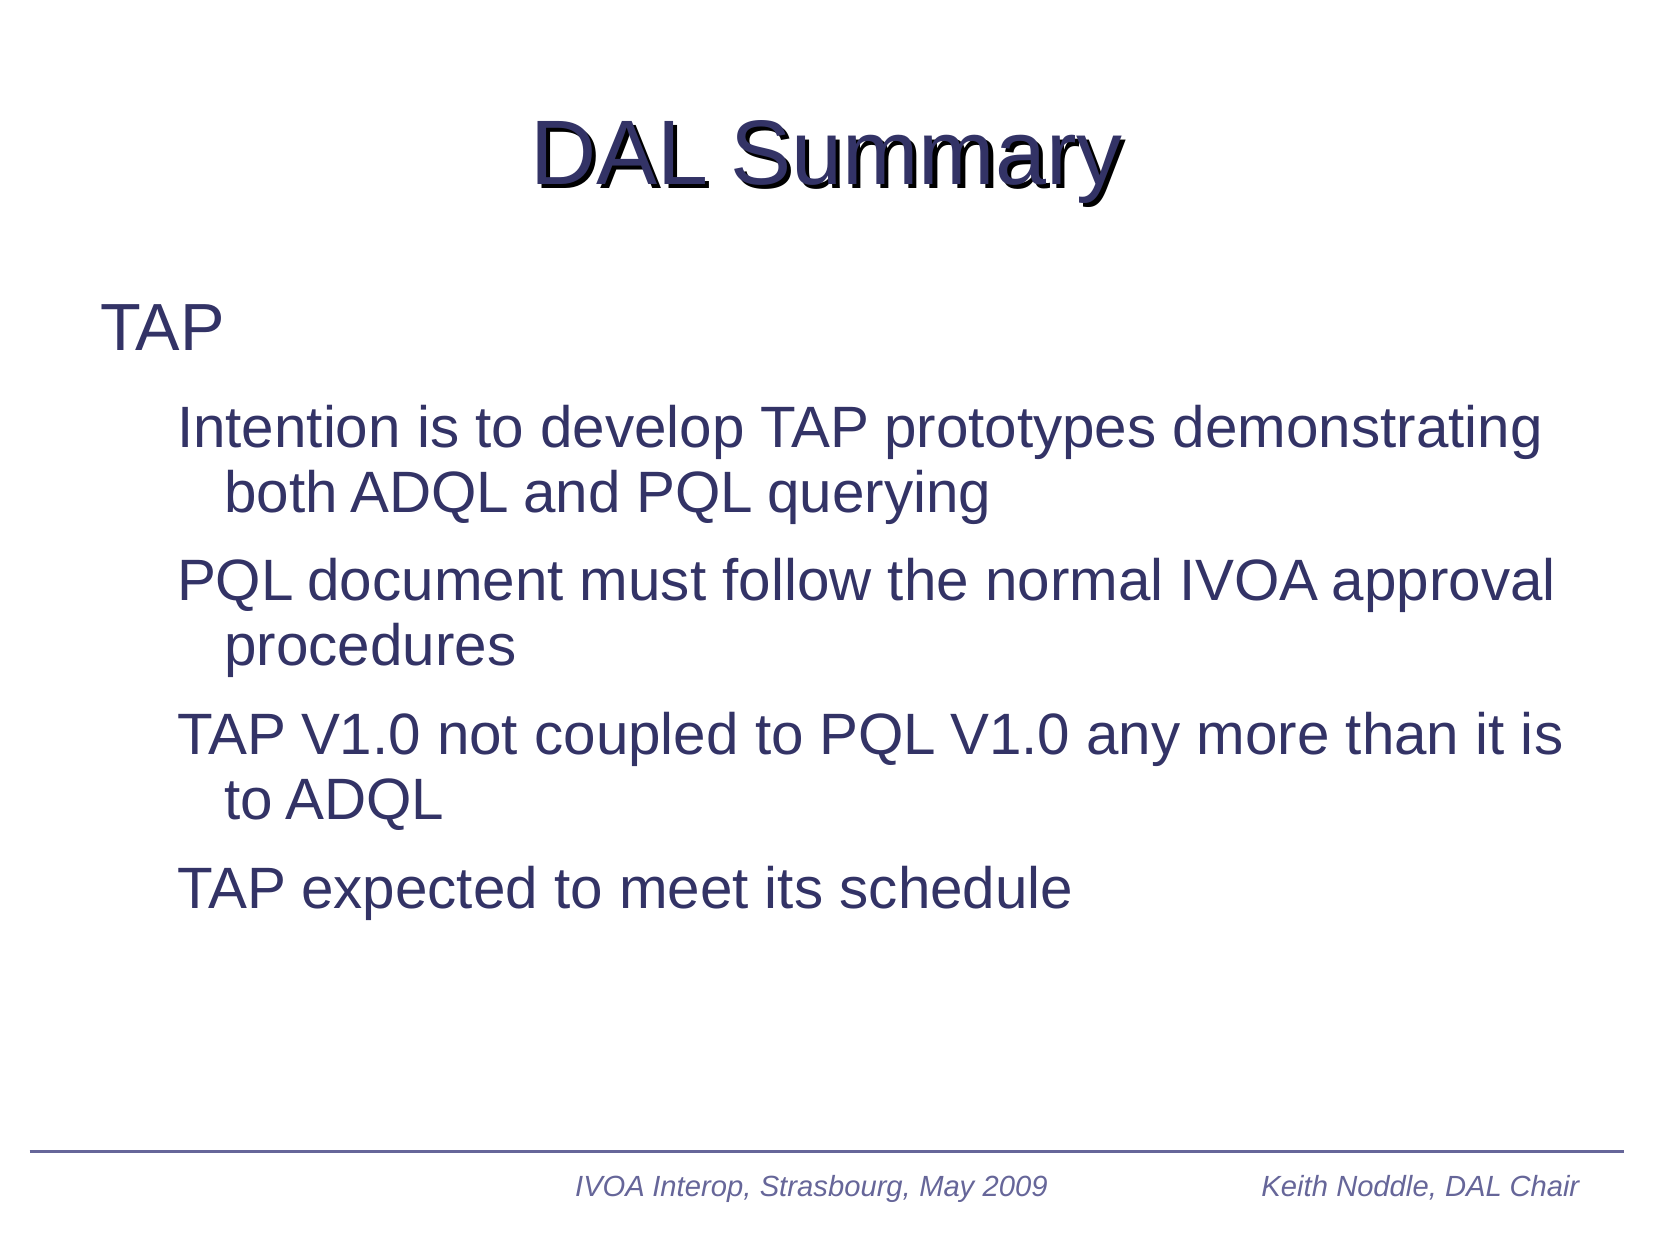

# DAL Summary
TAP
Intention is to develop TAP prototypes demonstrating both ADQL and PQL querying
PQL document must follow the normal IVOA approval procedures
TAP V1.0 not coupled to PQL V1.0 any more than it is to ADQL
TAP expected to meet its schedule